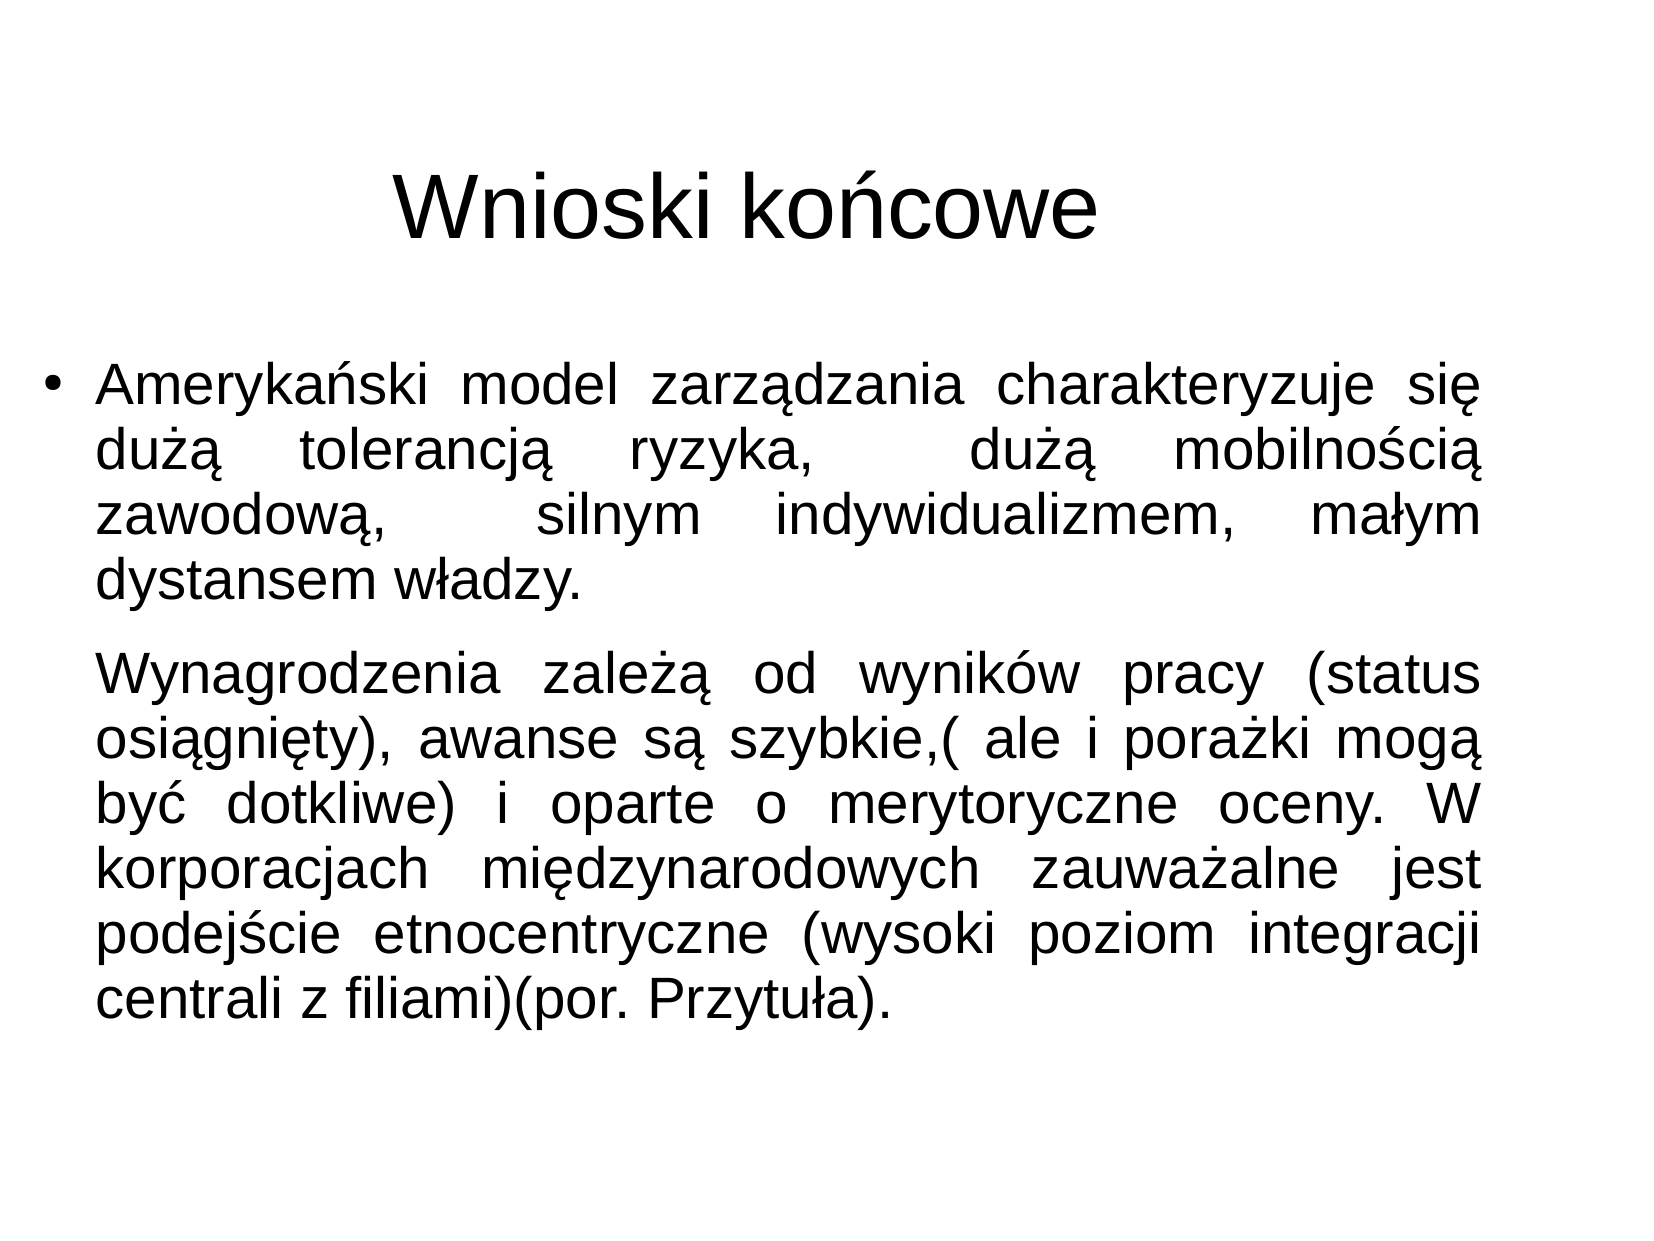

#
Wnioski końcowe
Amerykański model zarządzania charakteryzuje się dużą tolerancją ryzyka, dużą mobilnością zawodową, silnym indywidualizmem, małym dystansem władzy.
Wynagrodzenia zależą od wyników pracy (status osiągnięty), awanse są szybkie,( ale i porażki mogą być dotkliwe) i oparte o merytoryczne oceny. W korporacjach międzynarodowych zauważalne jest podejście etnocentryczne (wysoki poziom integracji centrali z filiami)(por. Przytuła).